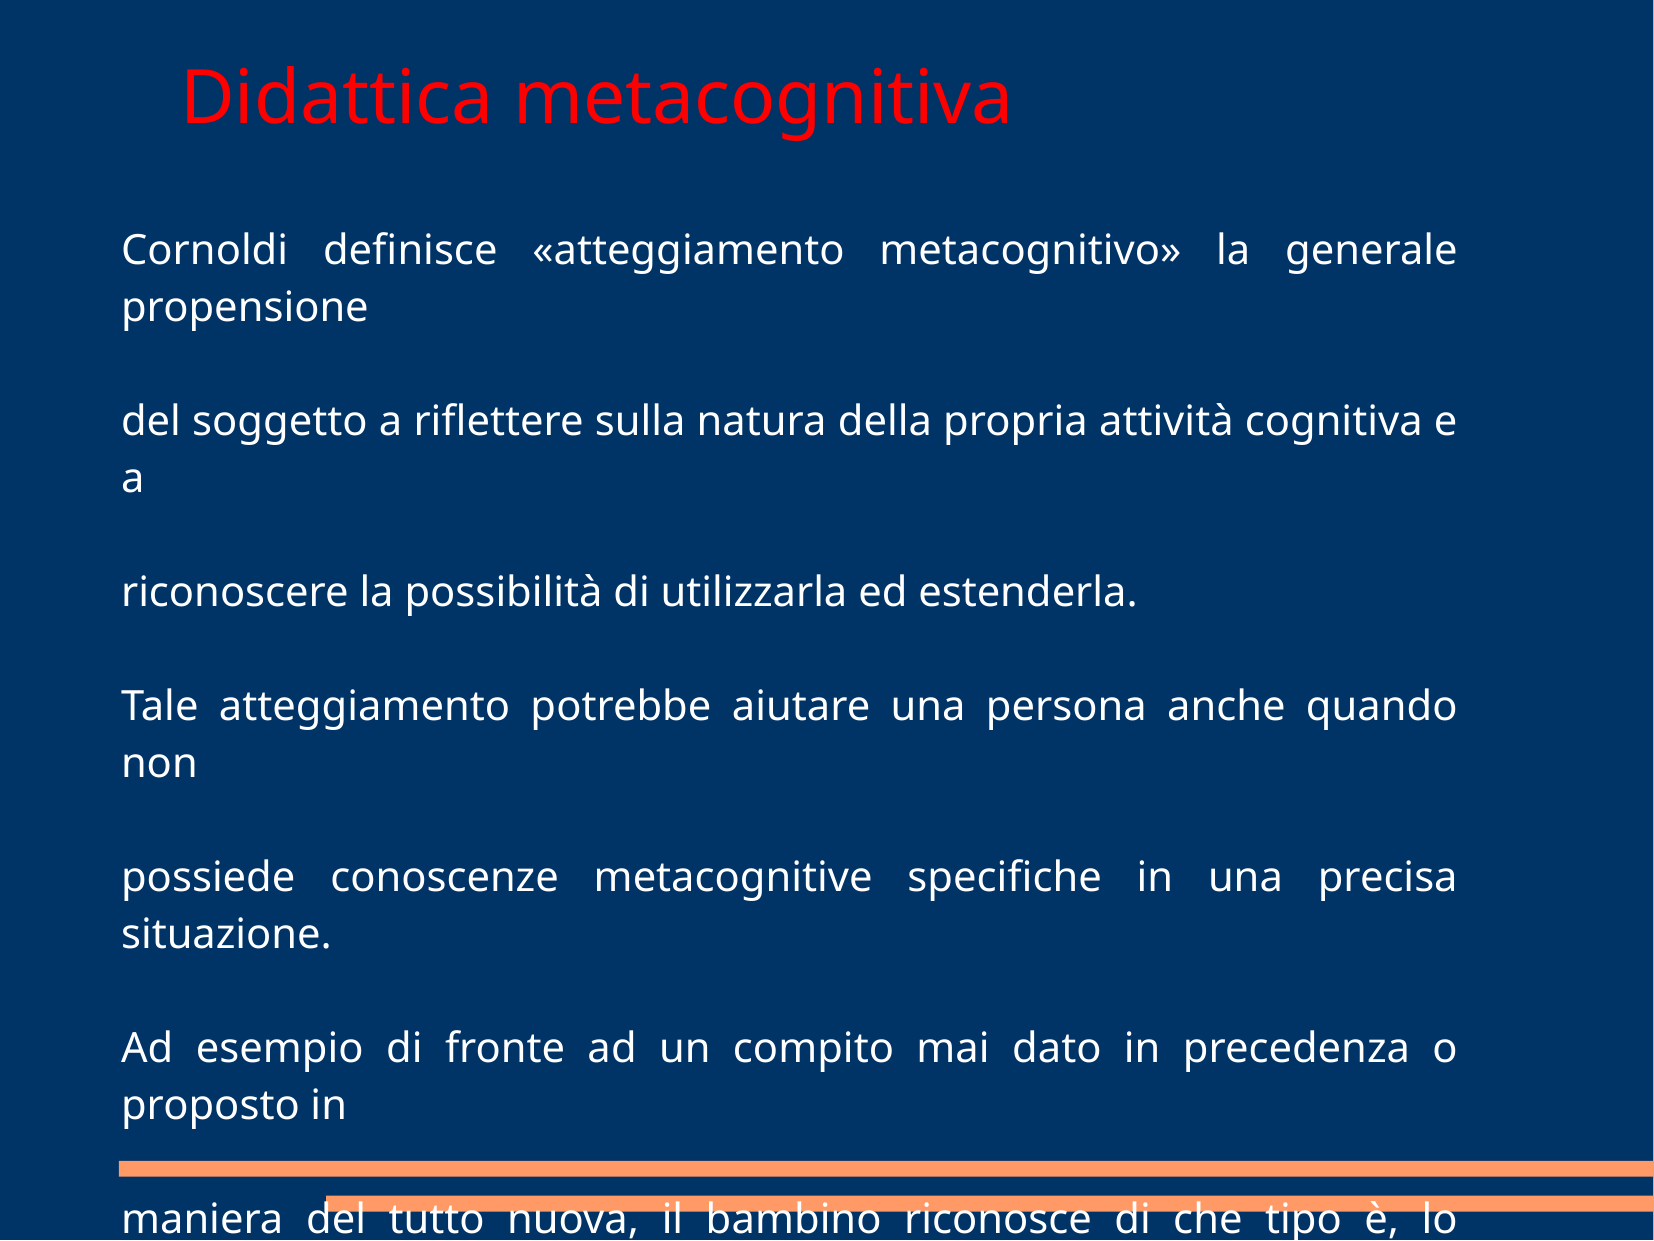

Didattica metacognitiva
Cornoldi definisce «atteggiamento metacognitivo» la generale propensione
del soggetto a riflettere sulla natura della propria attività cognitiva e a
riconoscere la possibilità di utilizzarla ed estenderla.
Tale atteggiamento potrebbe aiutare una persona anche quando non
possiede conoscenze metacognitive specifiche in una precisa situazione.
Ad esempio di fronte ad un compito mai dato in precedenza o proposto in
maniera del tutto nuova, il bambino riconosce di che tipo è, lo collega a
situazioni note e già sperimentate e capisce che un certo tipo di
comportamento è più utile di altri al fine della risoluzione